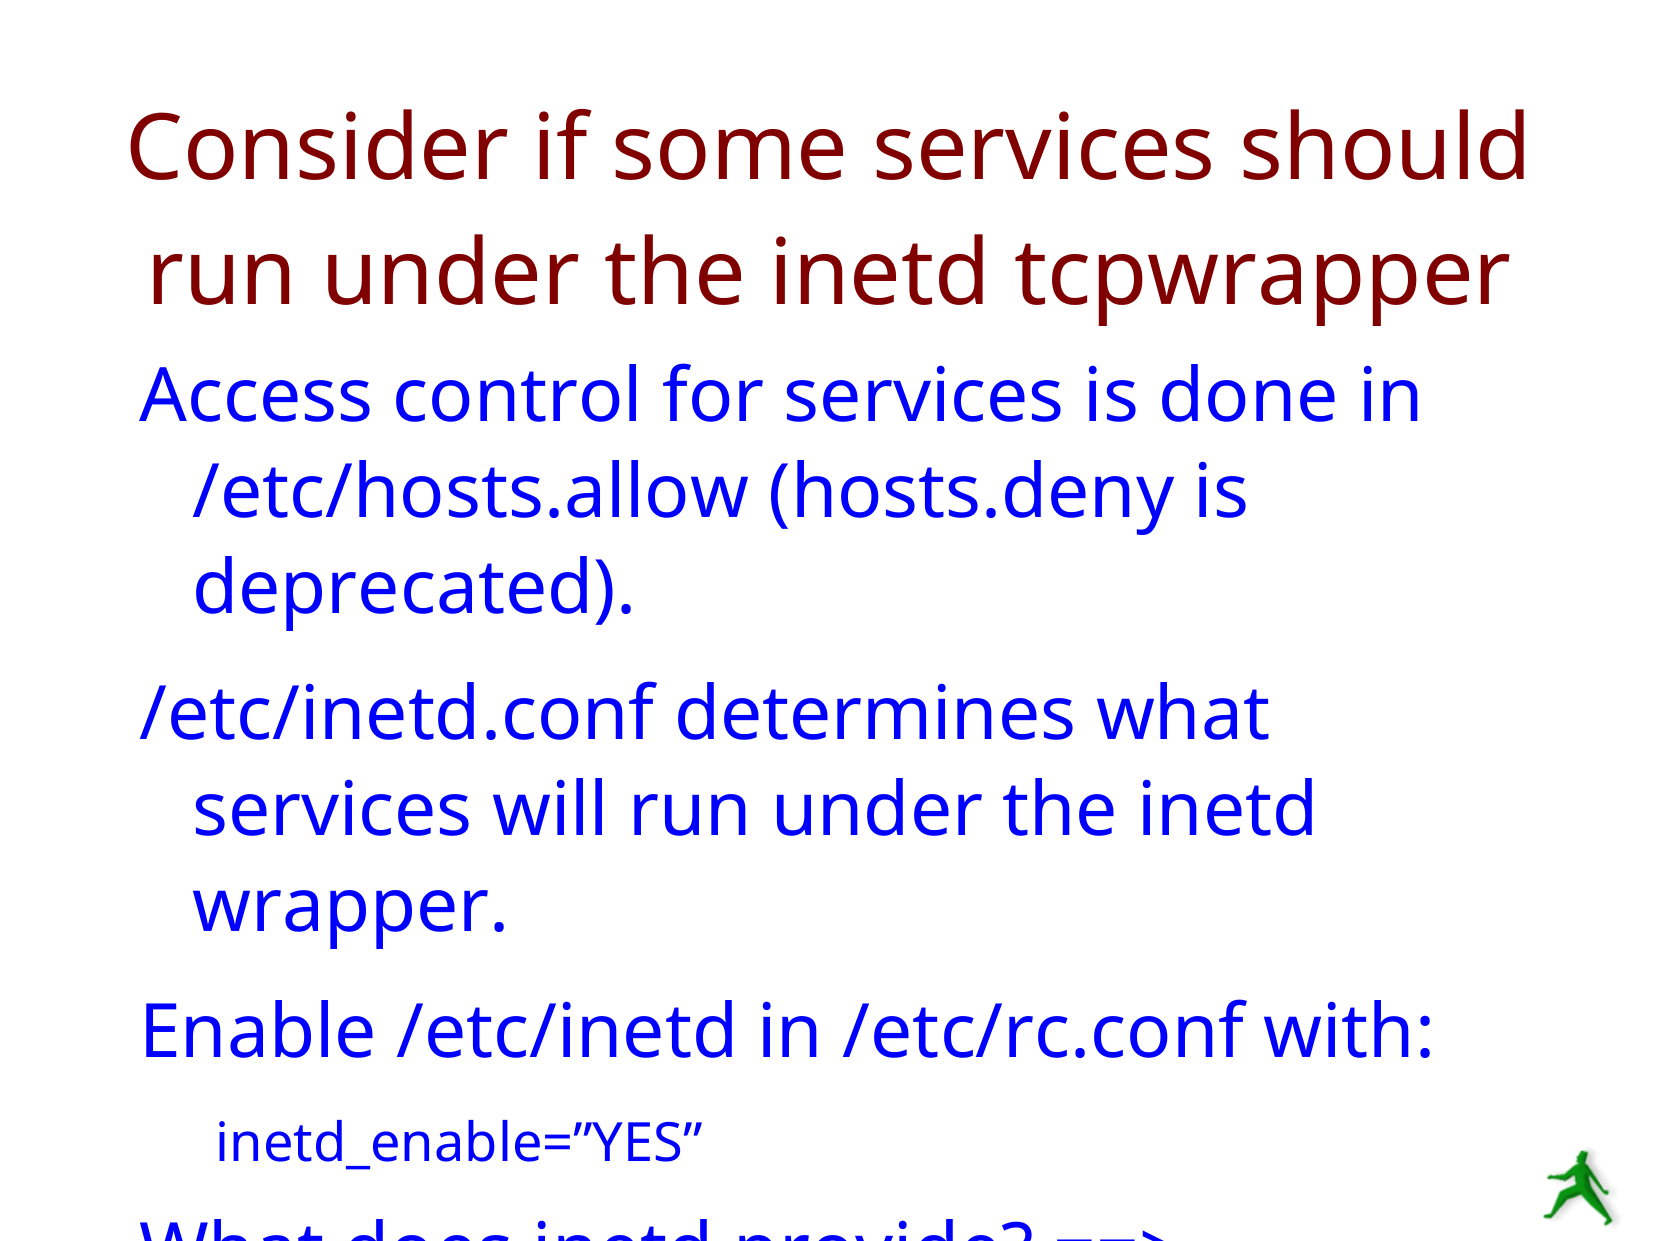

# Consider if some services should run under the inetd tcpwrapper
Access control for services is done in /etc/hosts.allow (hosts.deny is deprecated).
/etc/inetd.conf determines what services will run under the inetd wrapper.
Enable /etc/inetd in /etc/rc.conf with:
inetd_enable=”YES”
What does inetd provide? ==>